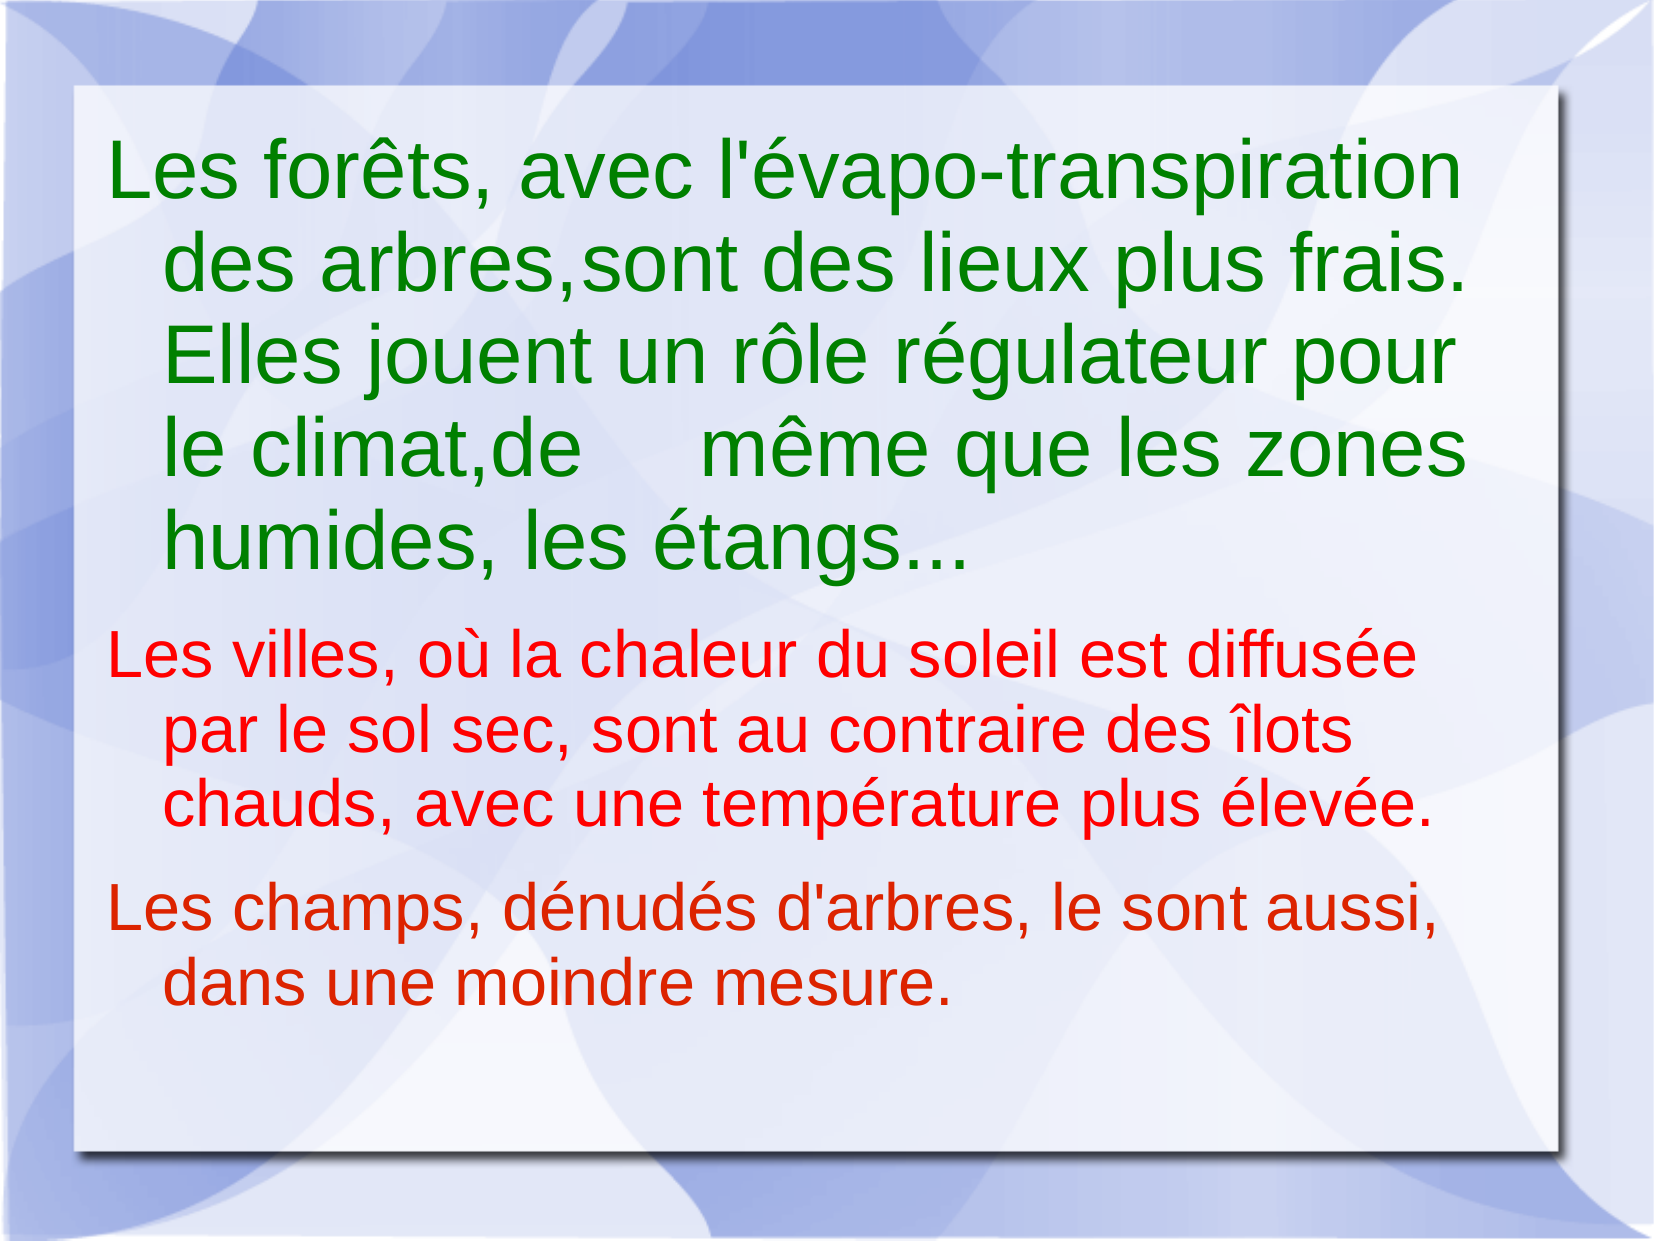

# Les forêts, avec l'évapo-transpiration des arbres,	sont des lieux plus frais. Elles jouent un rôle régulateur pour le climat,de 	même que les zones humides, les étangs...
Les villes, où la chaleur du soleil est diffusée par le sol sec, sont au contraire des îlots chauds, avec une température plus élevée.
Les champs, dénudés d'arbres, le sont aussi, dans une moindre mesure.